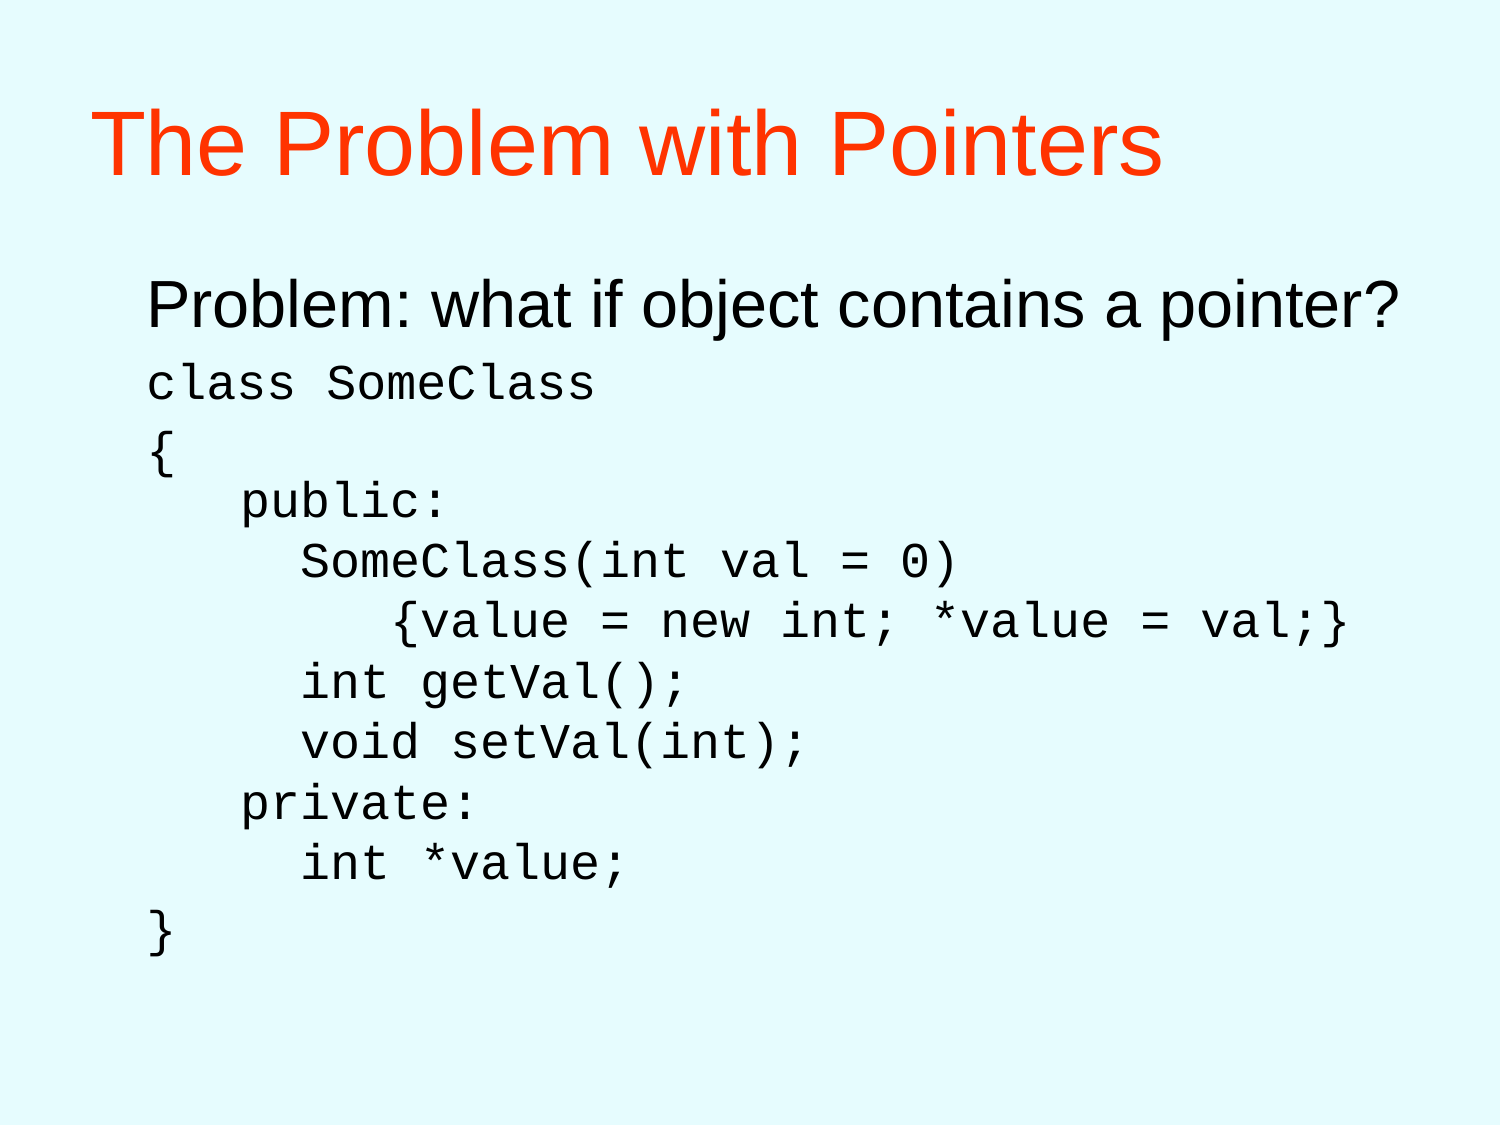

# The Problem with Pointers
	Problem: what if object contains a pointer?
	class SomeClass
	{
	public:
		 SomeClass(int val = 0)
			{value = new int; *value = val;}
		 int getVal();
		 void setVal(int);
		private:
		 int *value;
	}